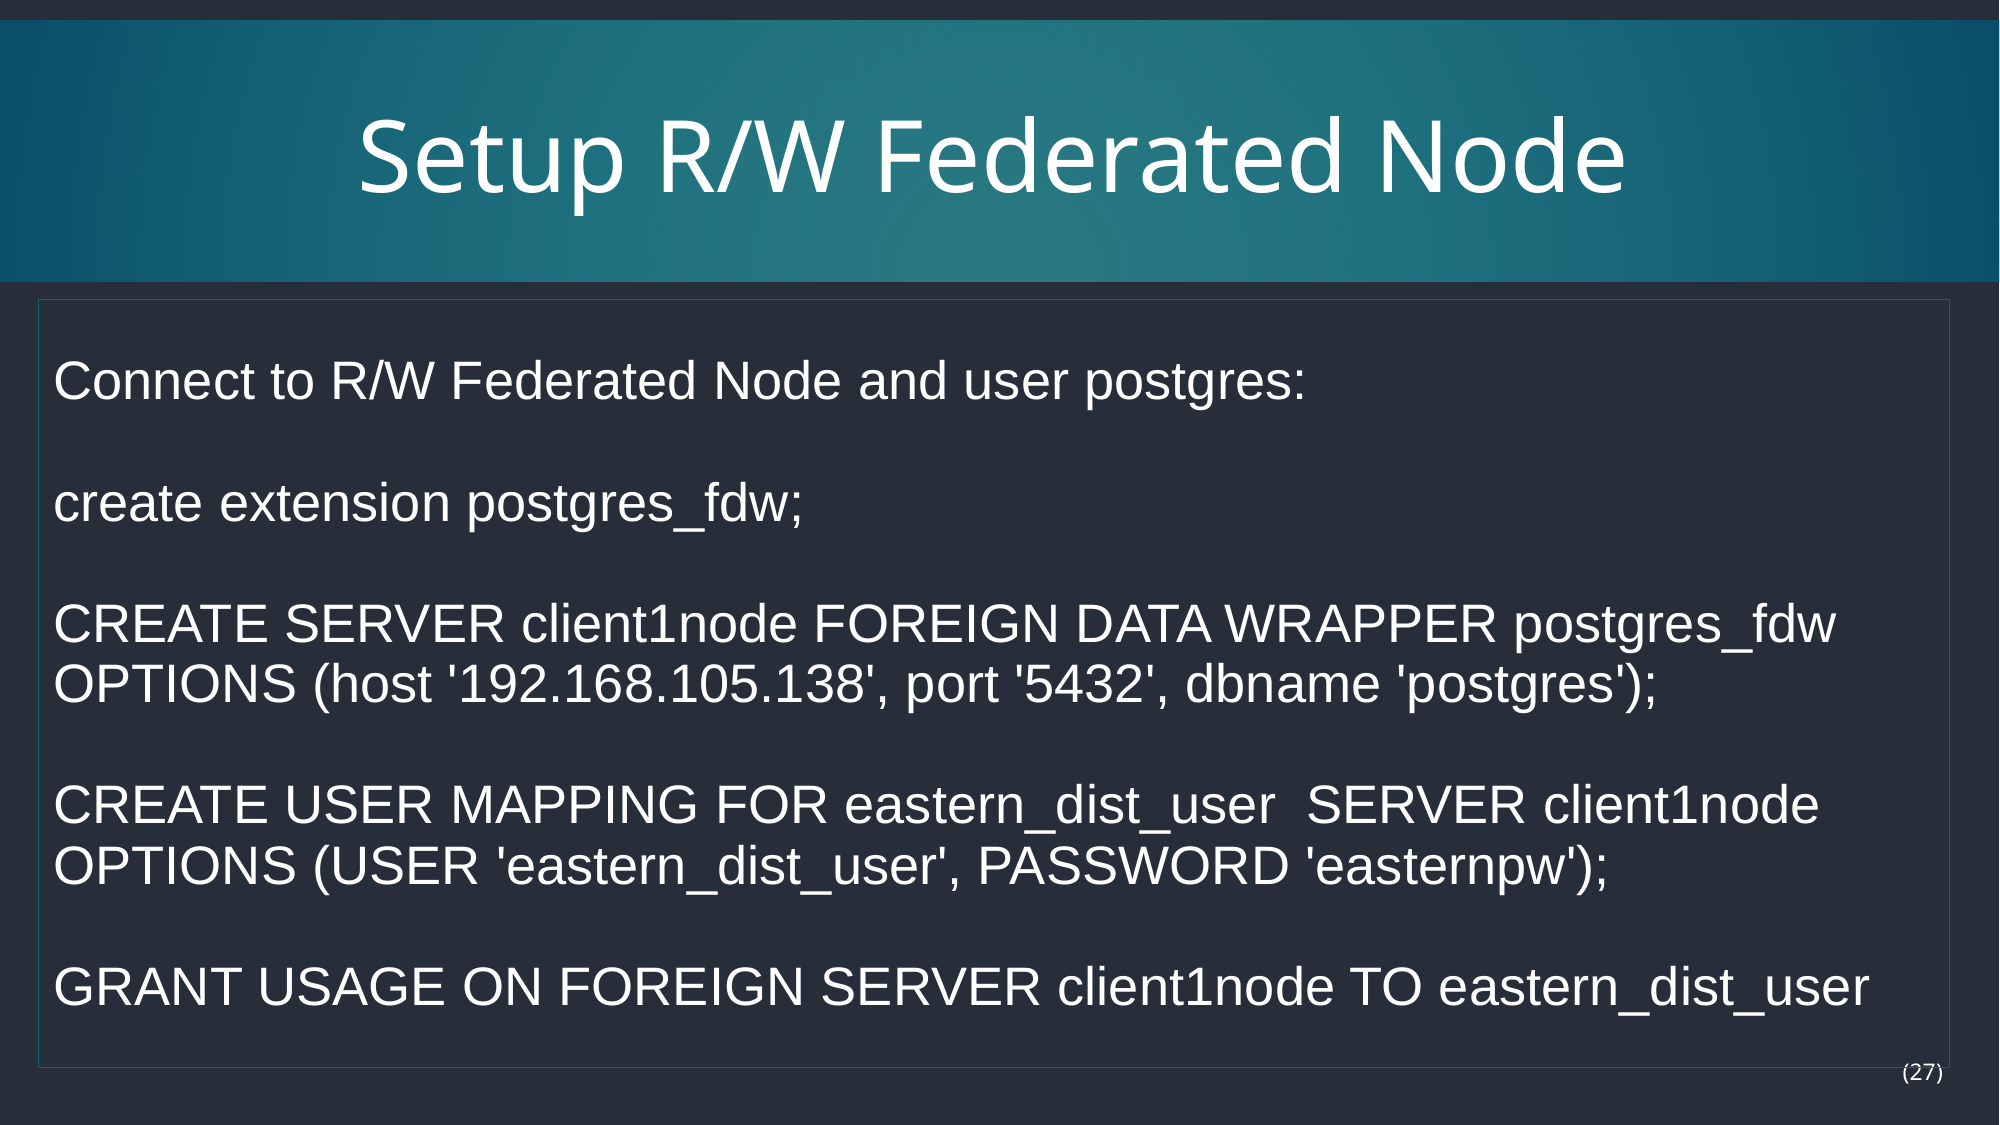

Setup R/W Federated Node
Connect to R/W Federated Node and user postgres:
create extension postgres_fdw;
CREATE SERVER client1node FOREIGN DATA WRAPPER postgres_fdw OPTIONS (host '192.168.105.138', port '5432', dbname 'postgres');
CREATE USER MAPPING FOR eastern_dist_user SERVER client1node
OPTIONS (USER 'eastern_dist_user', PASSWORD 'easternpw');
GRANT USAGE ON FOREIGN SERVER client1node TO eastern_dist_user